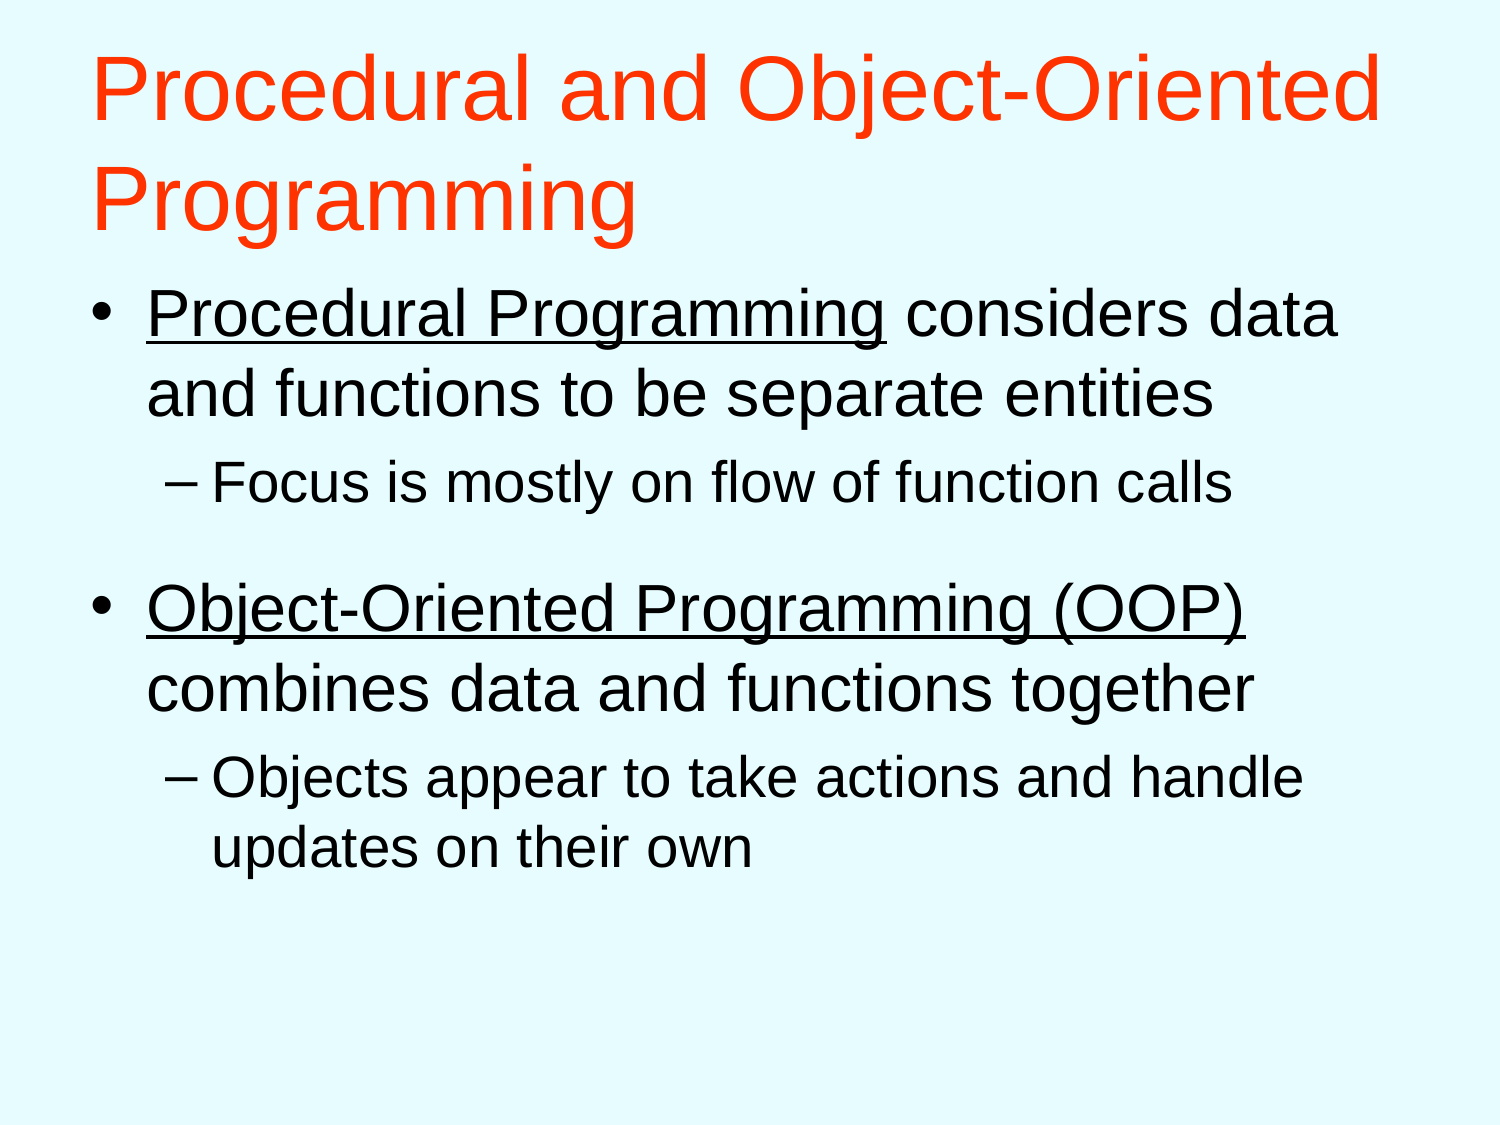

# Procedural and Object-Oriented Programming
Procedural Programming considers data and functions to be separate entities
Focus is mostly on flow of function calls
Object-Oriented Programming (OOP) combines data and functions together
Objects appear to take actions and handle updates on their own